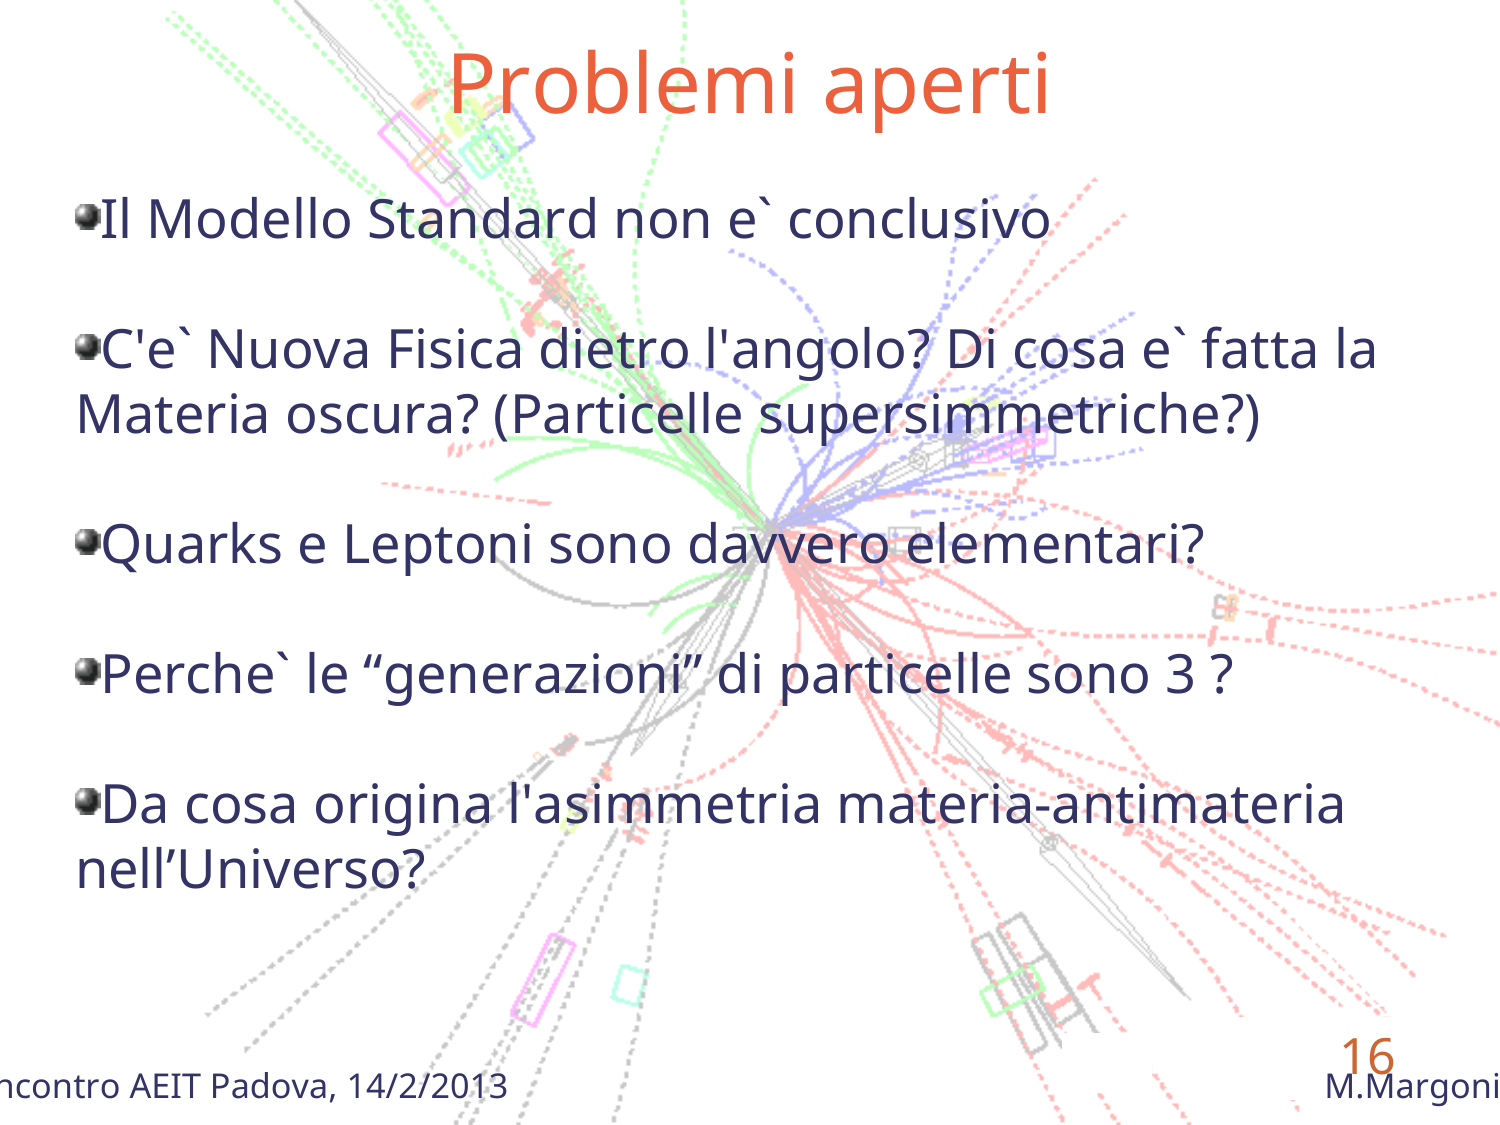

# Problemi aperti
Il Modello Standard non e` conclusivo
C'e` Nuova Fisica dietro l'angolo? Di cosa e` fatta la Materia oscura? (Particelle supersimmetriche?)
Quarks e Leptoni sono davvero elementari?
Perche` le “generazioni” di particelle sono 3 ?
Da cosa origina l'asimmetria materia-antimateria nell’Universo?